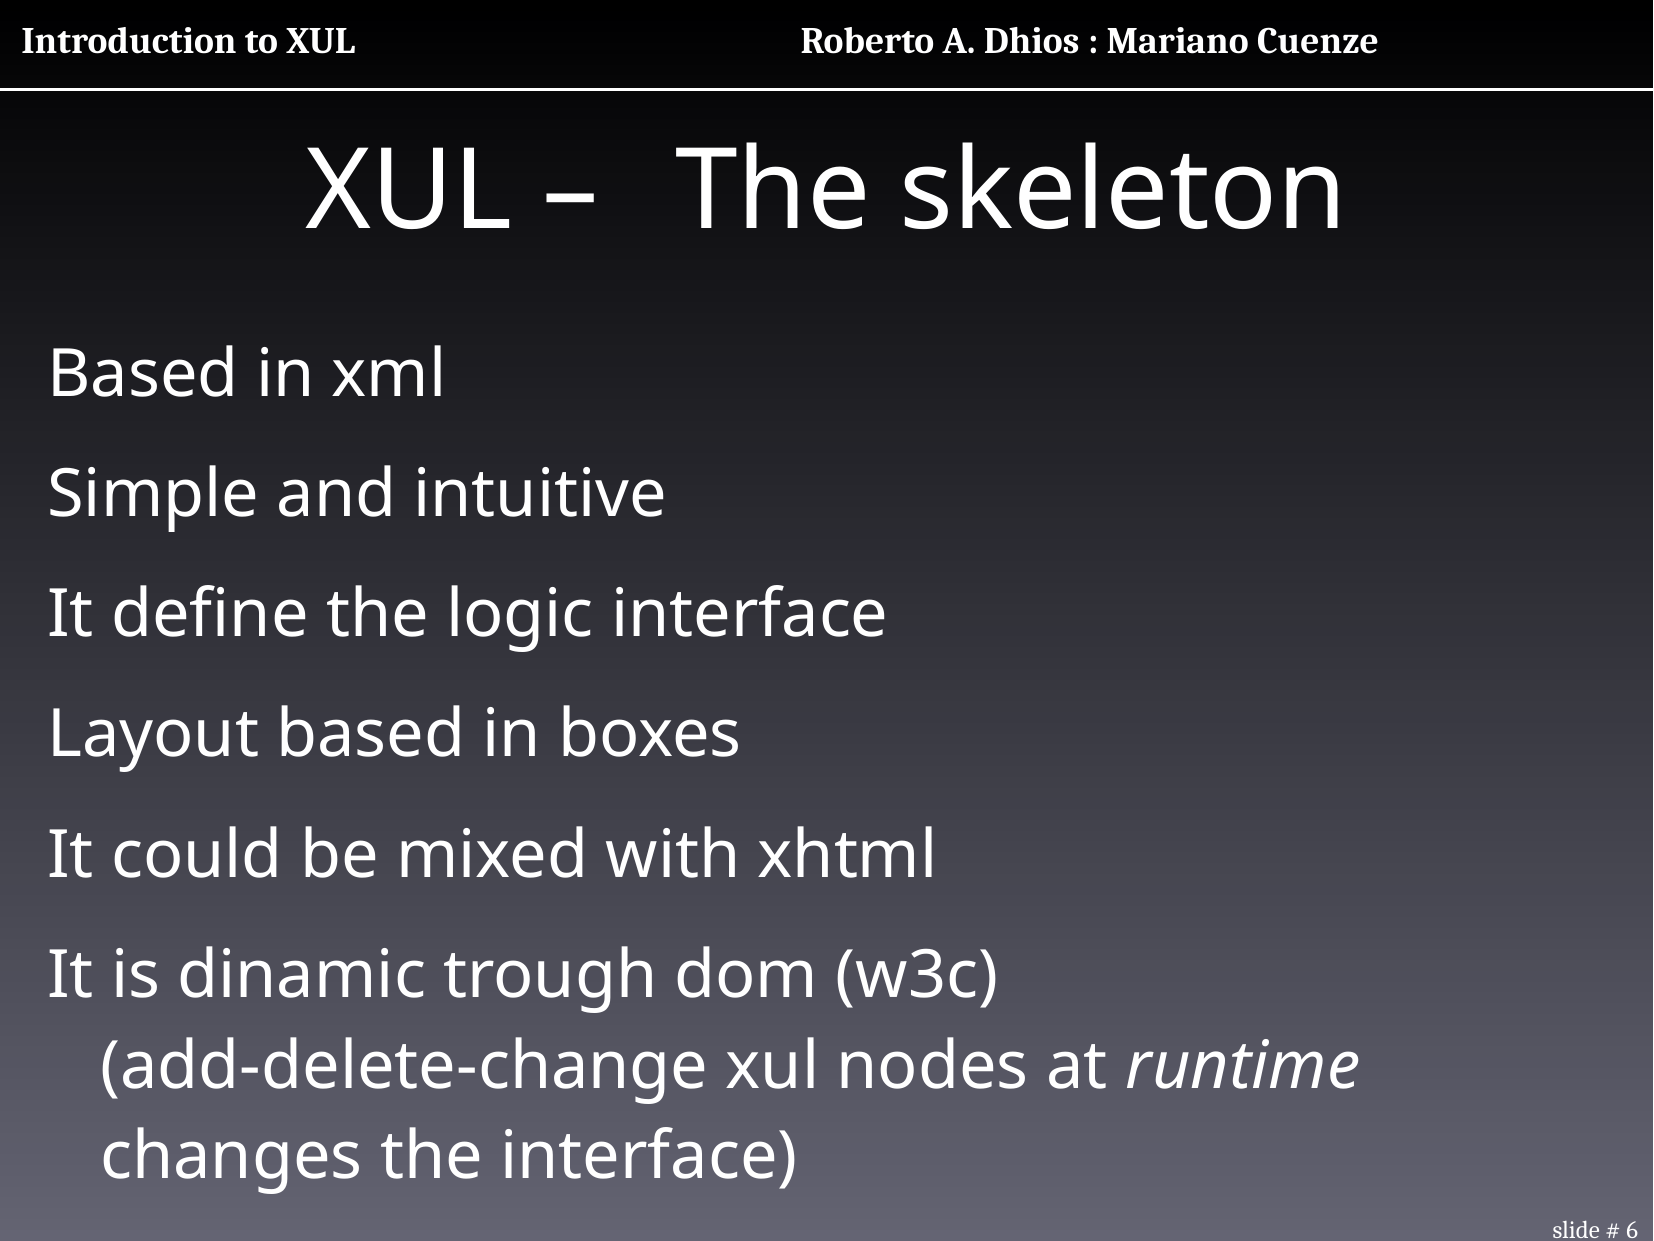

Introduction to XUL						 Roberto A. Dhios : Mariano Cuenze
# XUL – 	The skeleton
Based in xml
Simple and intuitive
It define the logic interface
Layout based in boxes
It could be mixed with xhtml
It is dinamic trough dom (w3c)
(add-delete-change xul nodes at runtime changes the interface)